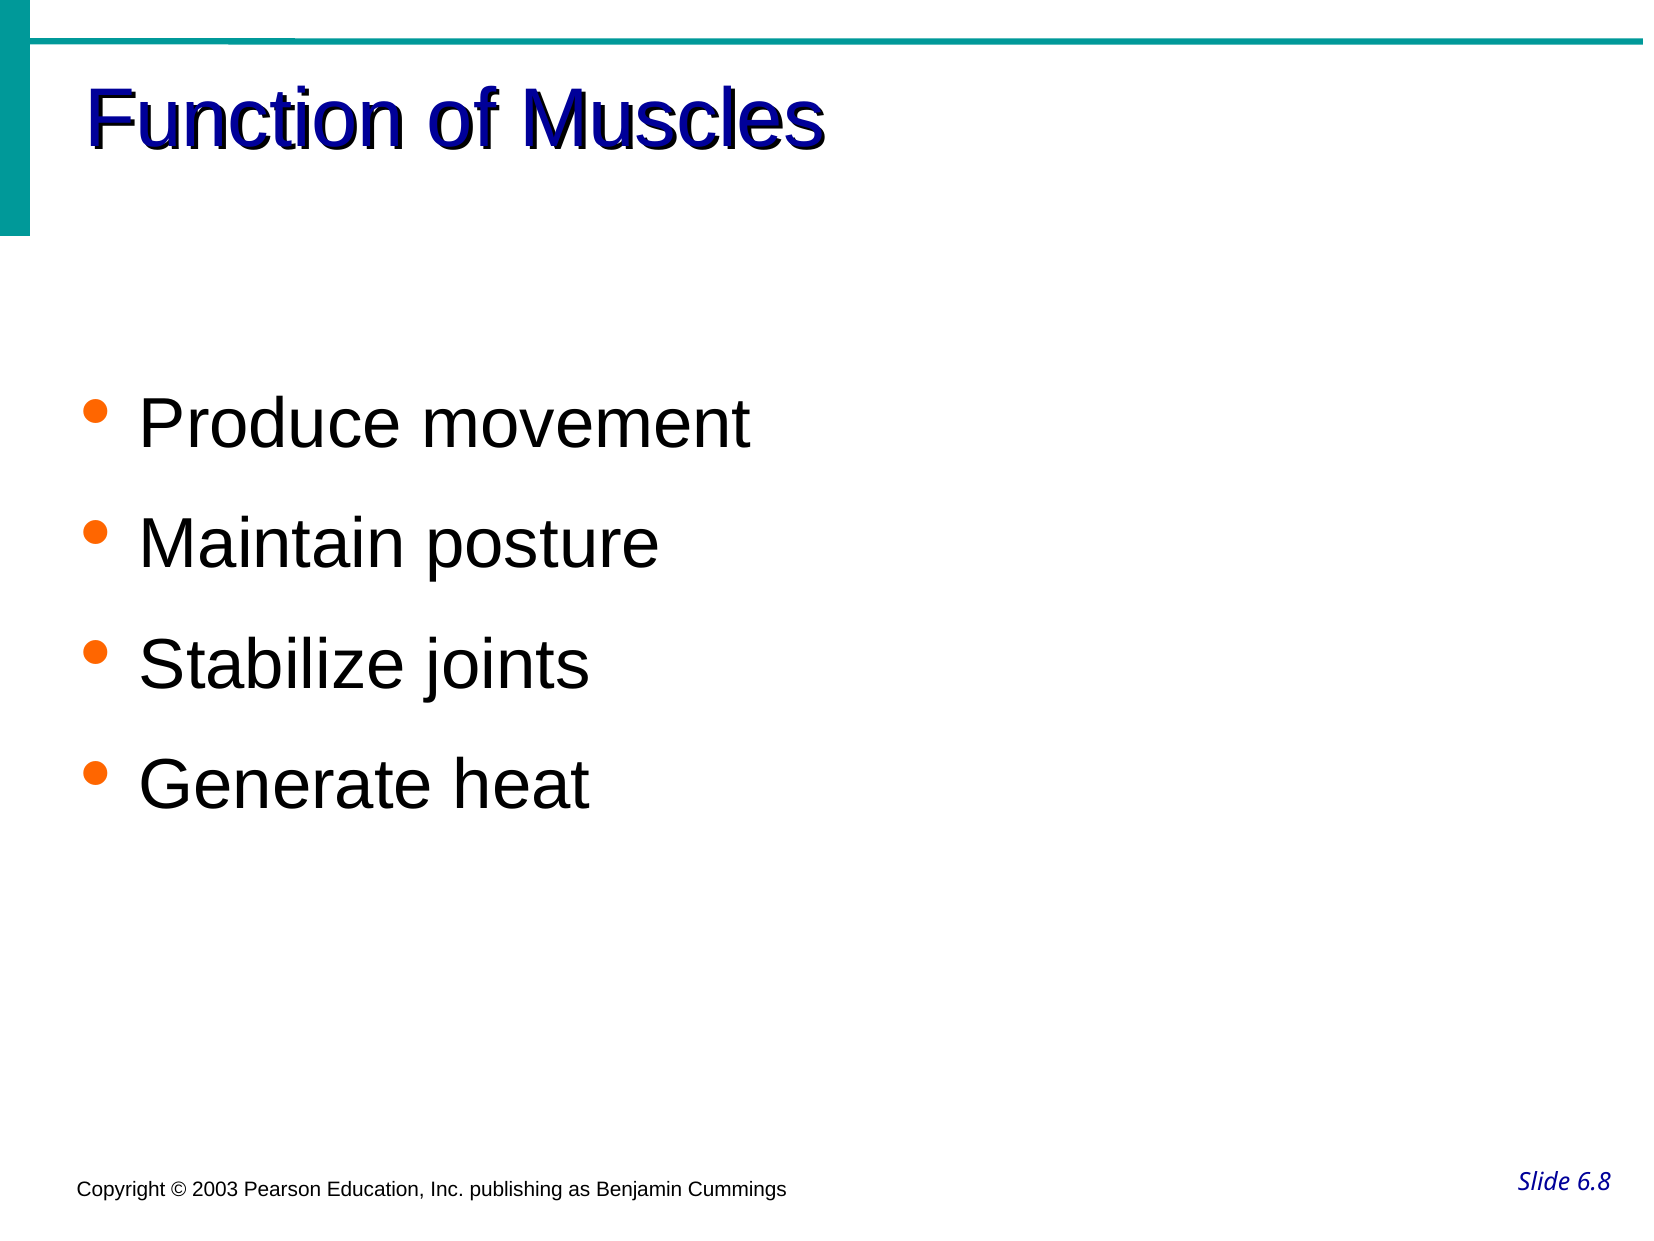

# Function of Muscles
Produce movement
Maintain posture
Stabilize joints
Generate heat
Slide 6.8
Copyright © 2003 Pearson Education, Inc. publishing as Benjamin Cummings